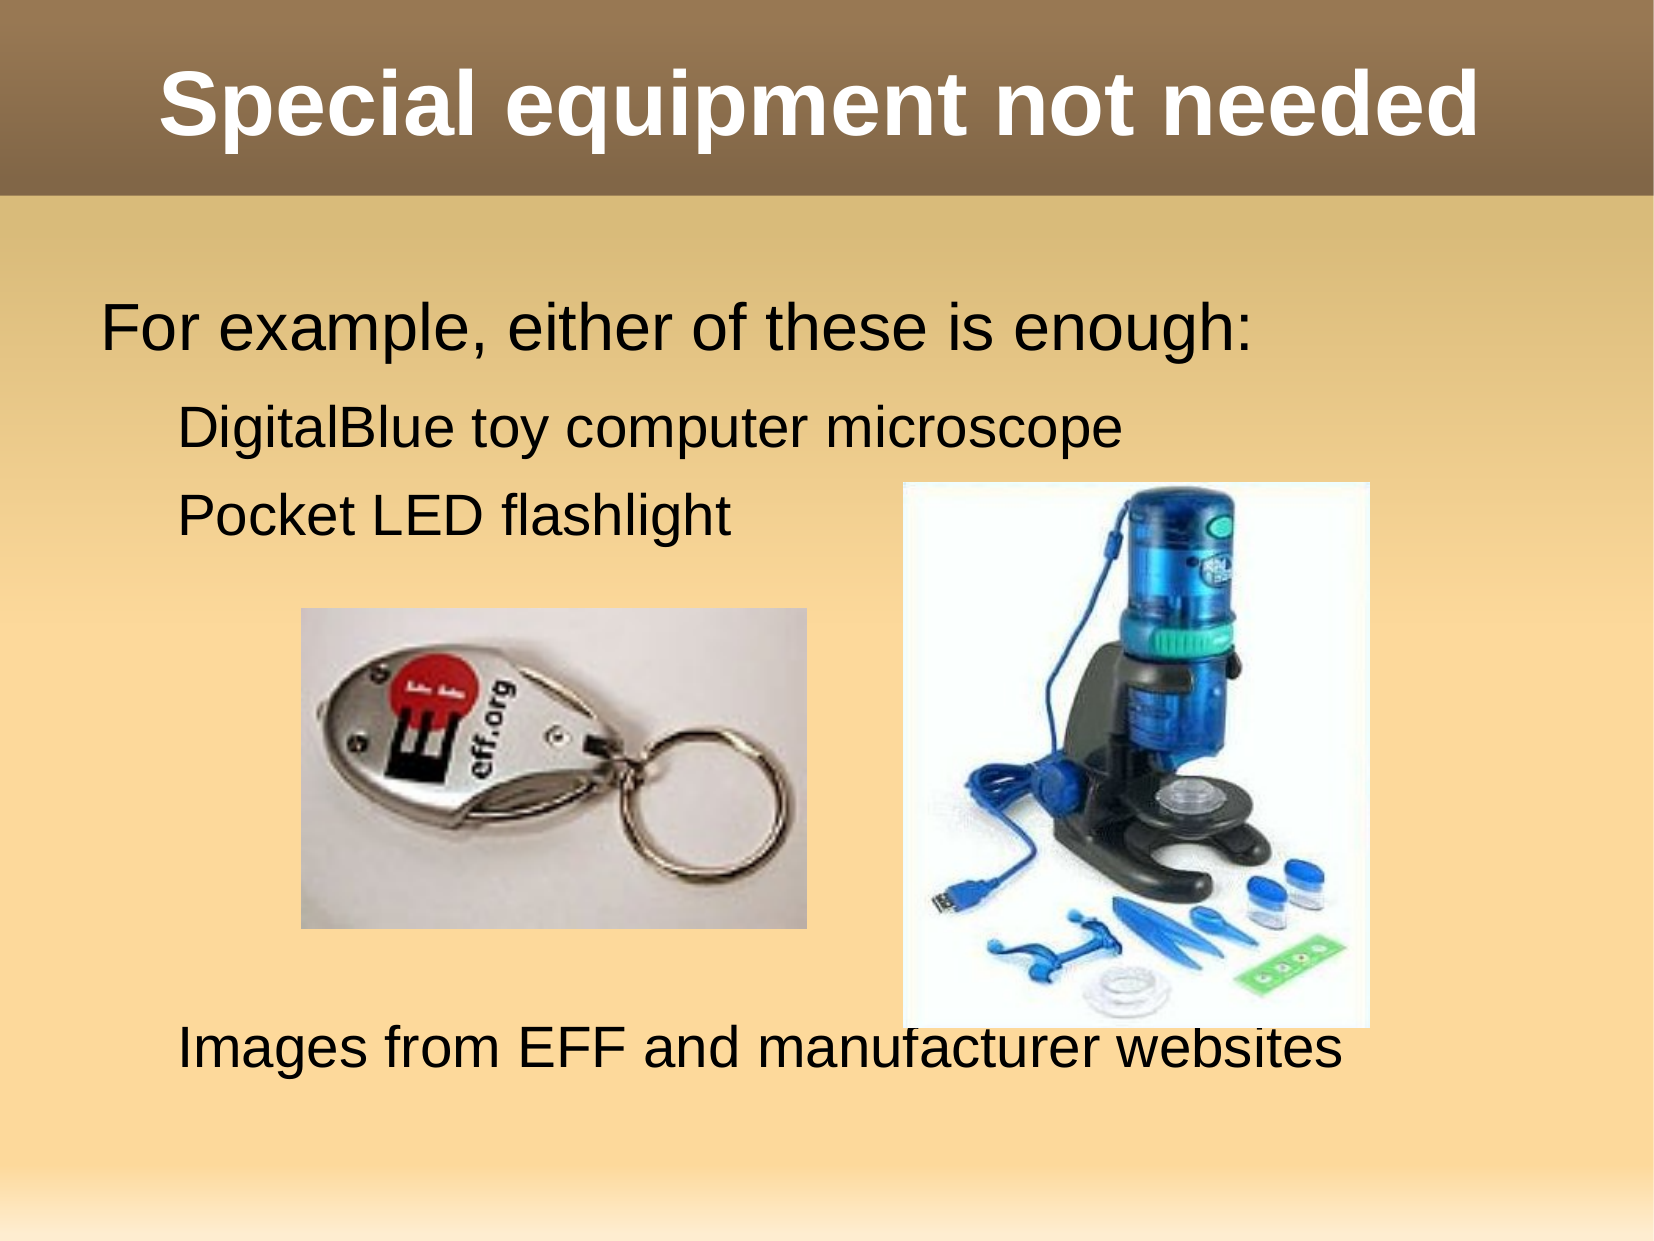

# Special equipment not needed
For example, either of these is enough:
DigitalBlue toy computer microscope
Pocket LED flashlight
Images from EFF and manufacturer websites